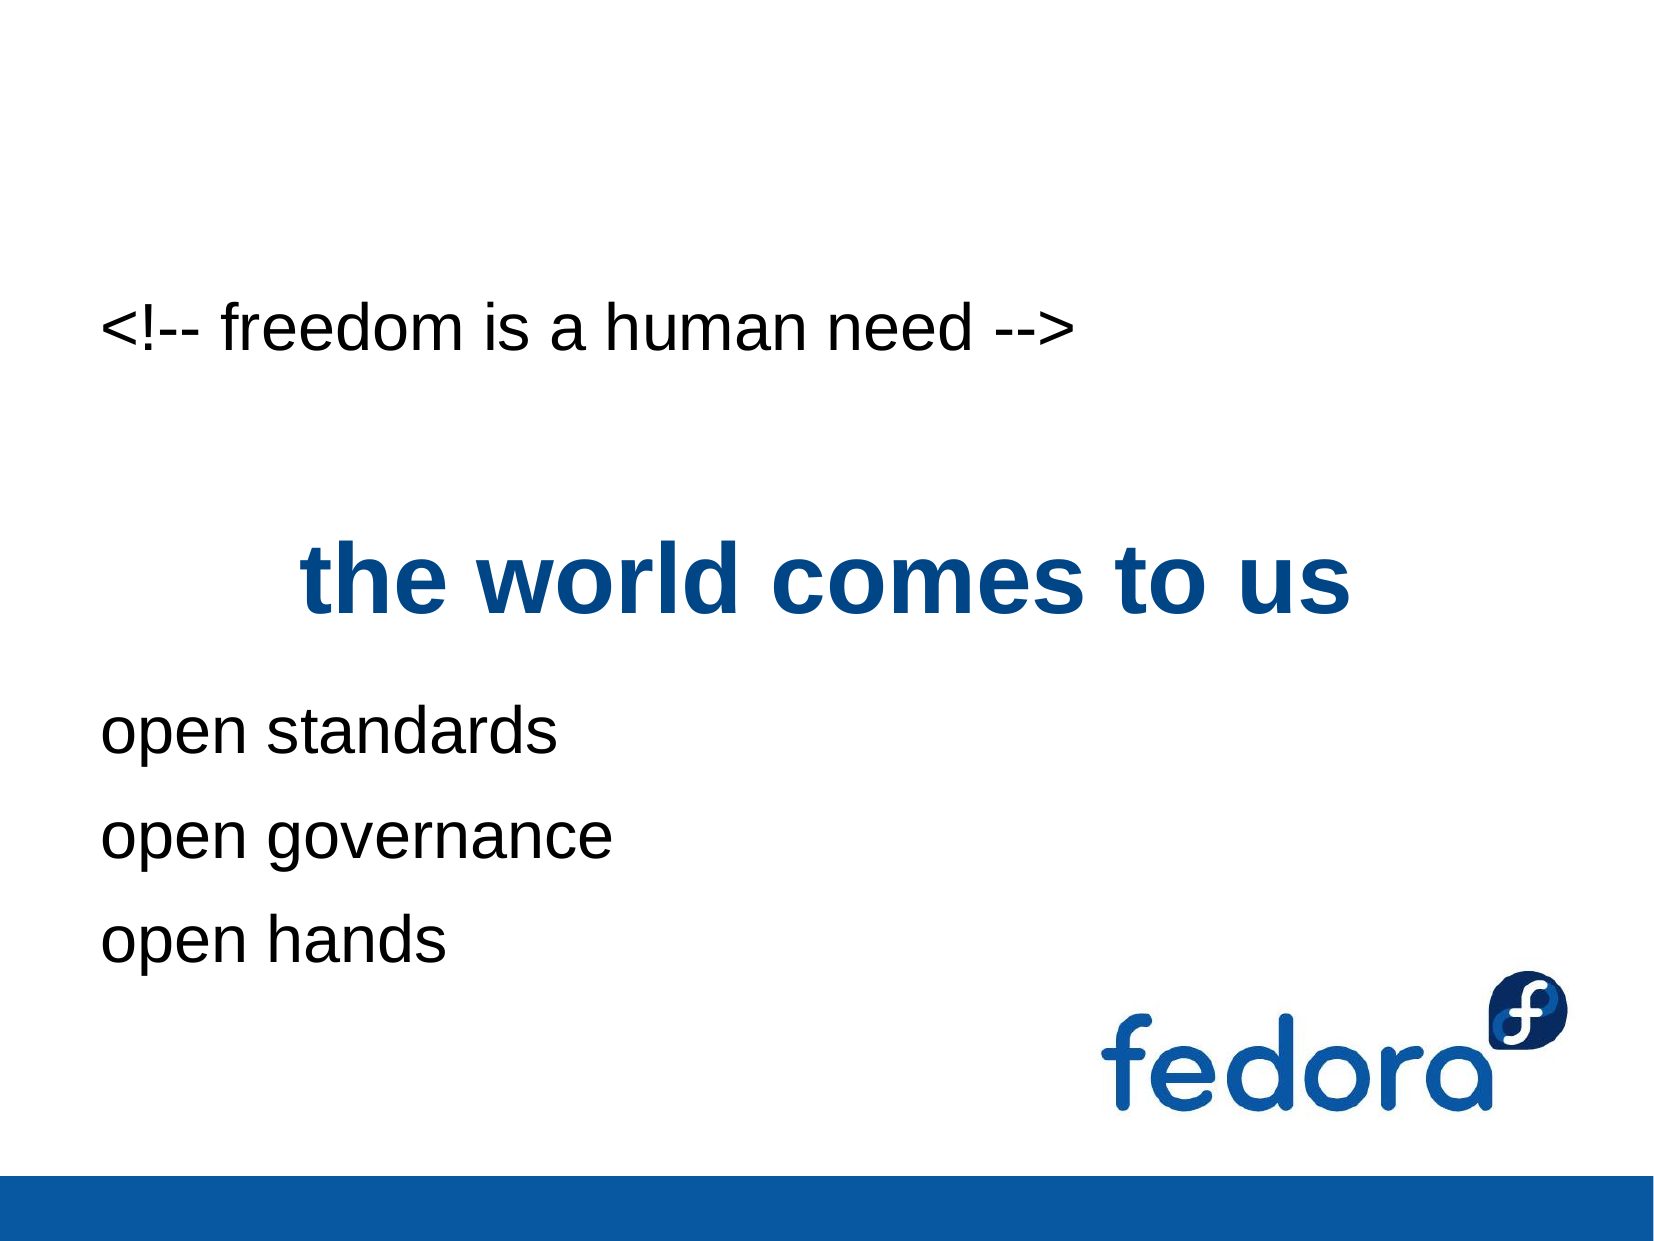

# the world comes to us
<!-- freedom is a human need -->
open standards
open governance
open hands